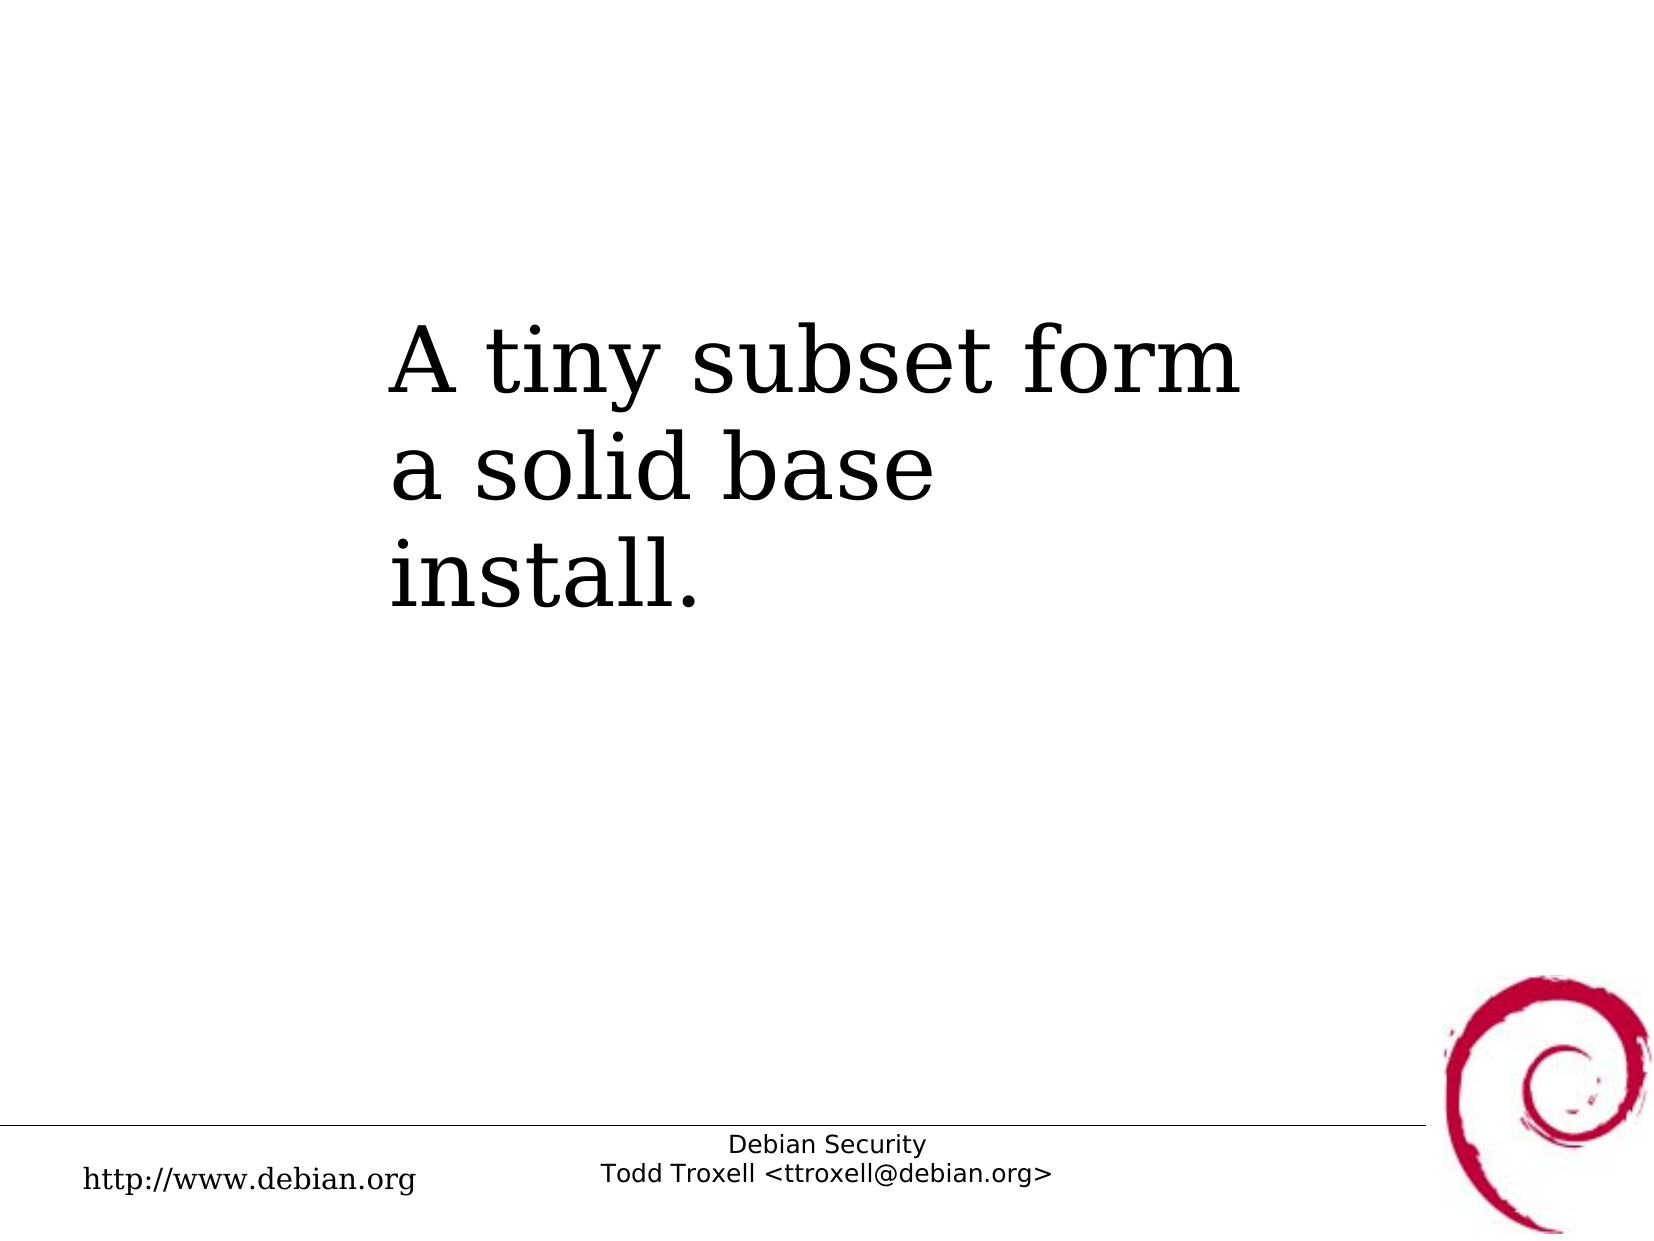

A tiny subset form a solid base install.